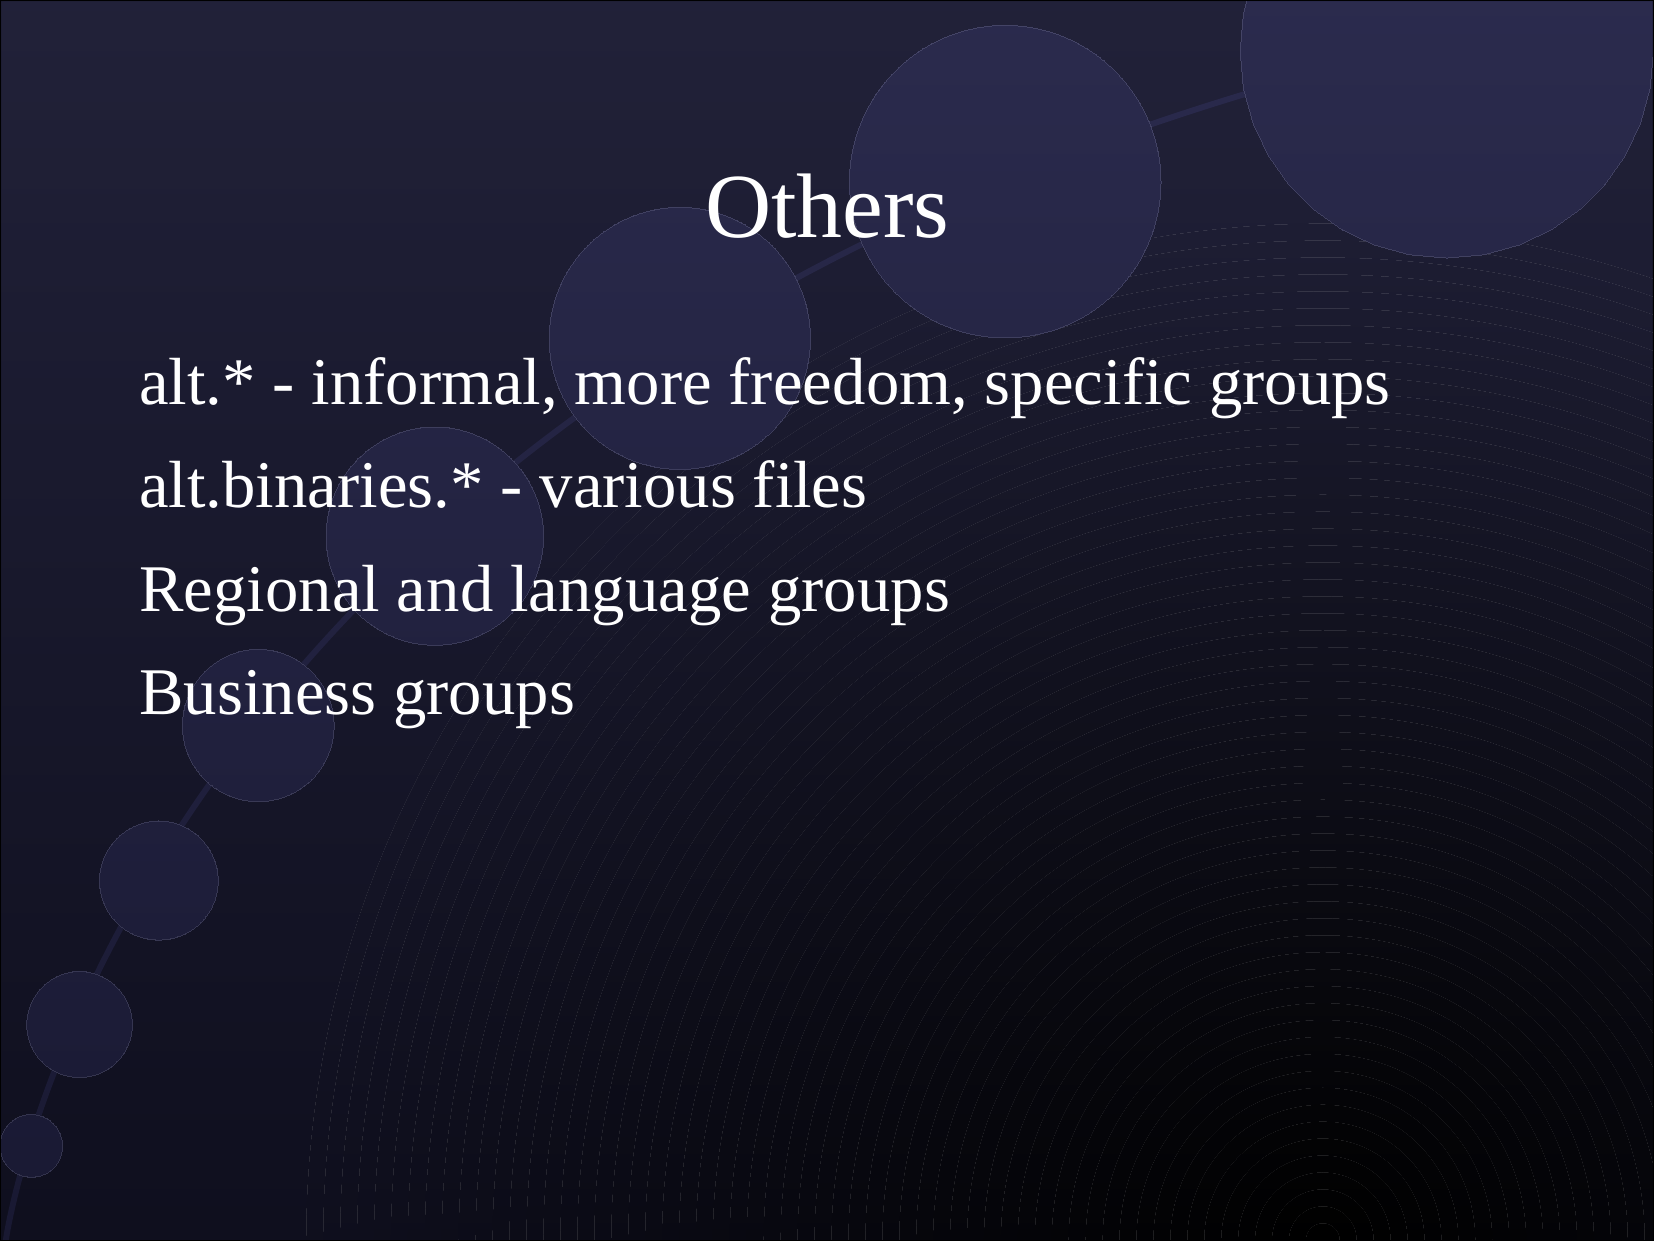

# Others
alt.* - informal, more freedom, specific groups
alt.binaries.* - various files
Regional and language groups
Business groups